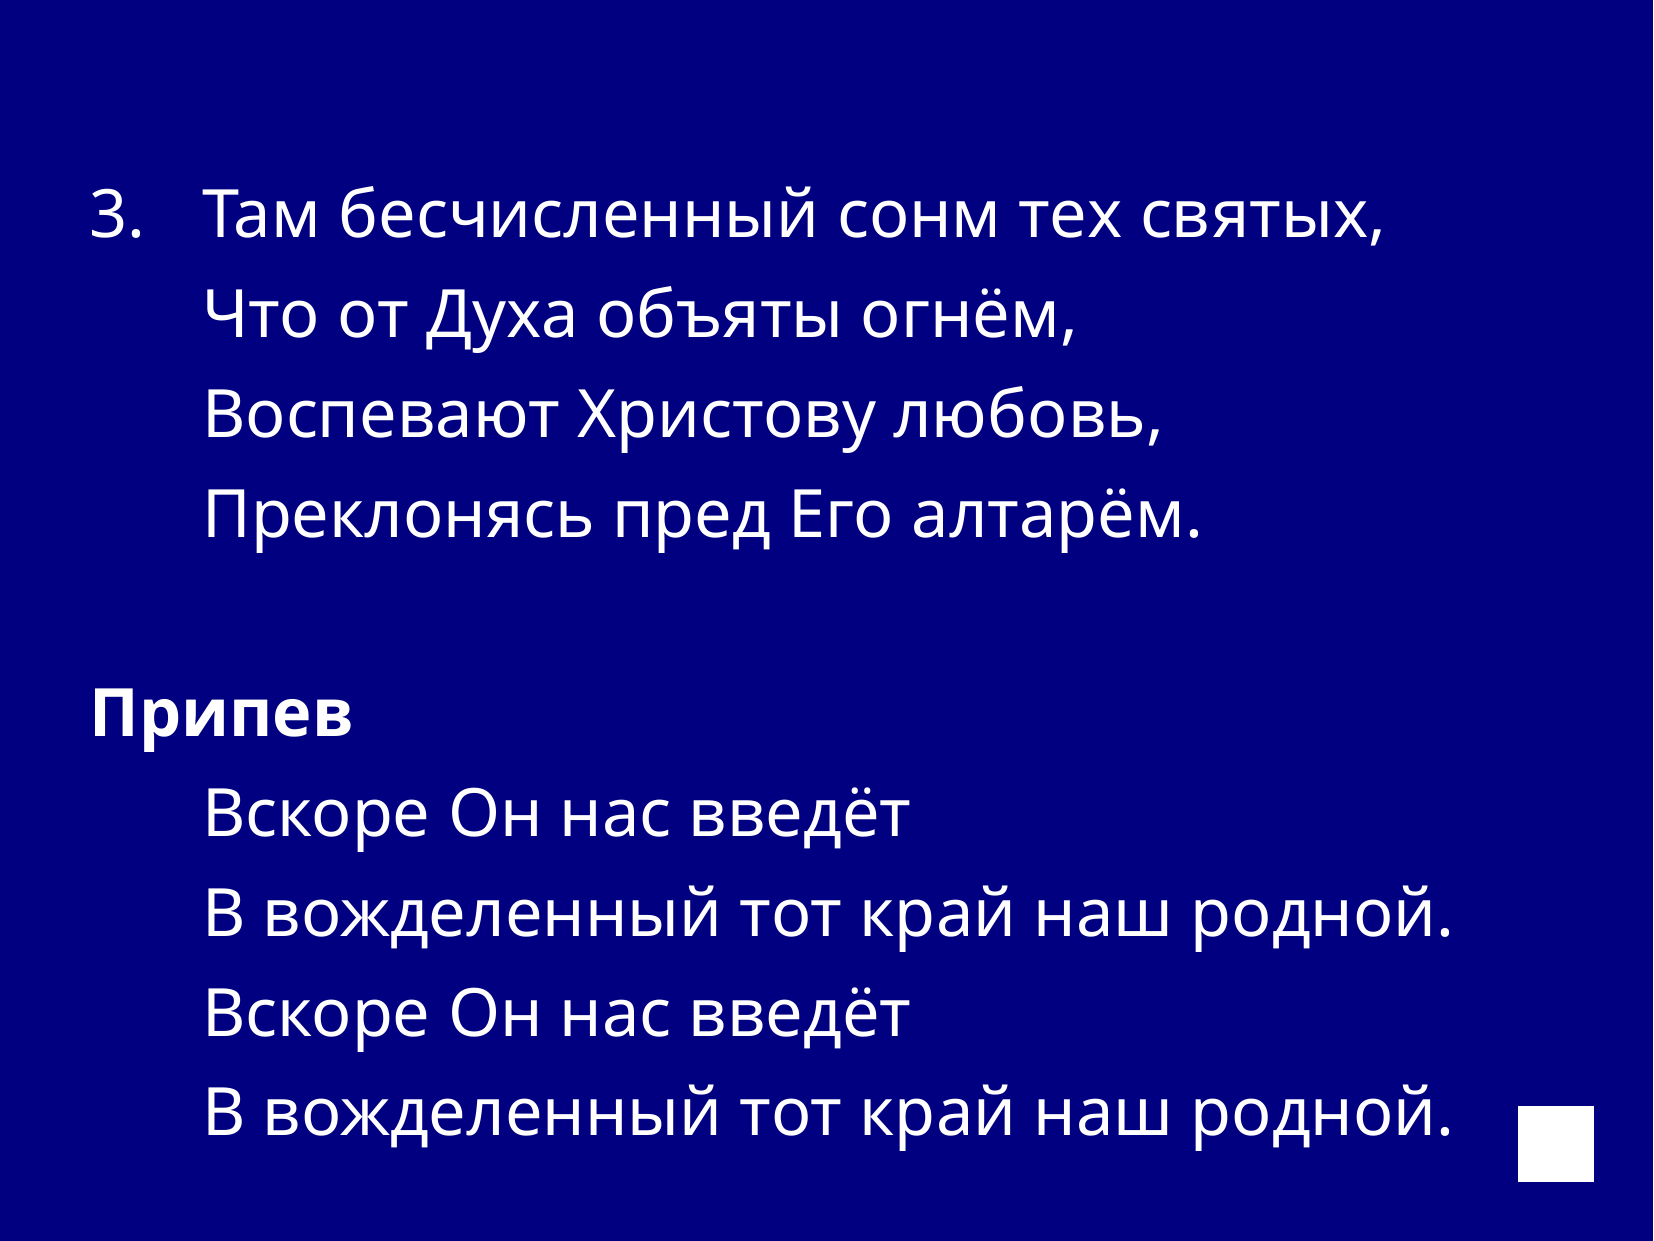

3.	Там бесчисленный сонм тех святых,
	Что от Духа объяты огнём,
	Воспевают Христову любовь,
	Преклонясь пред Его алтарём.
Припев
	Вскоре Он нас введёт
	В вожделенный тот край наш родной.
	Вскоре Он нас введёт
	В вожделенный тот край наш родной.